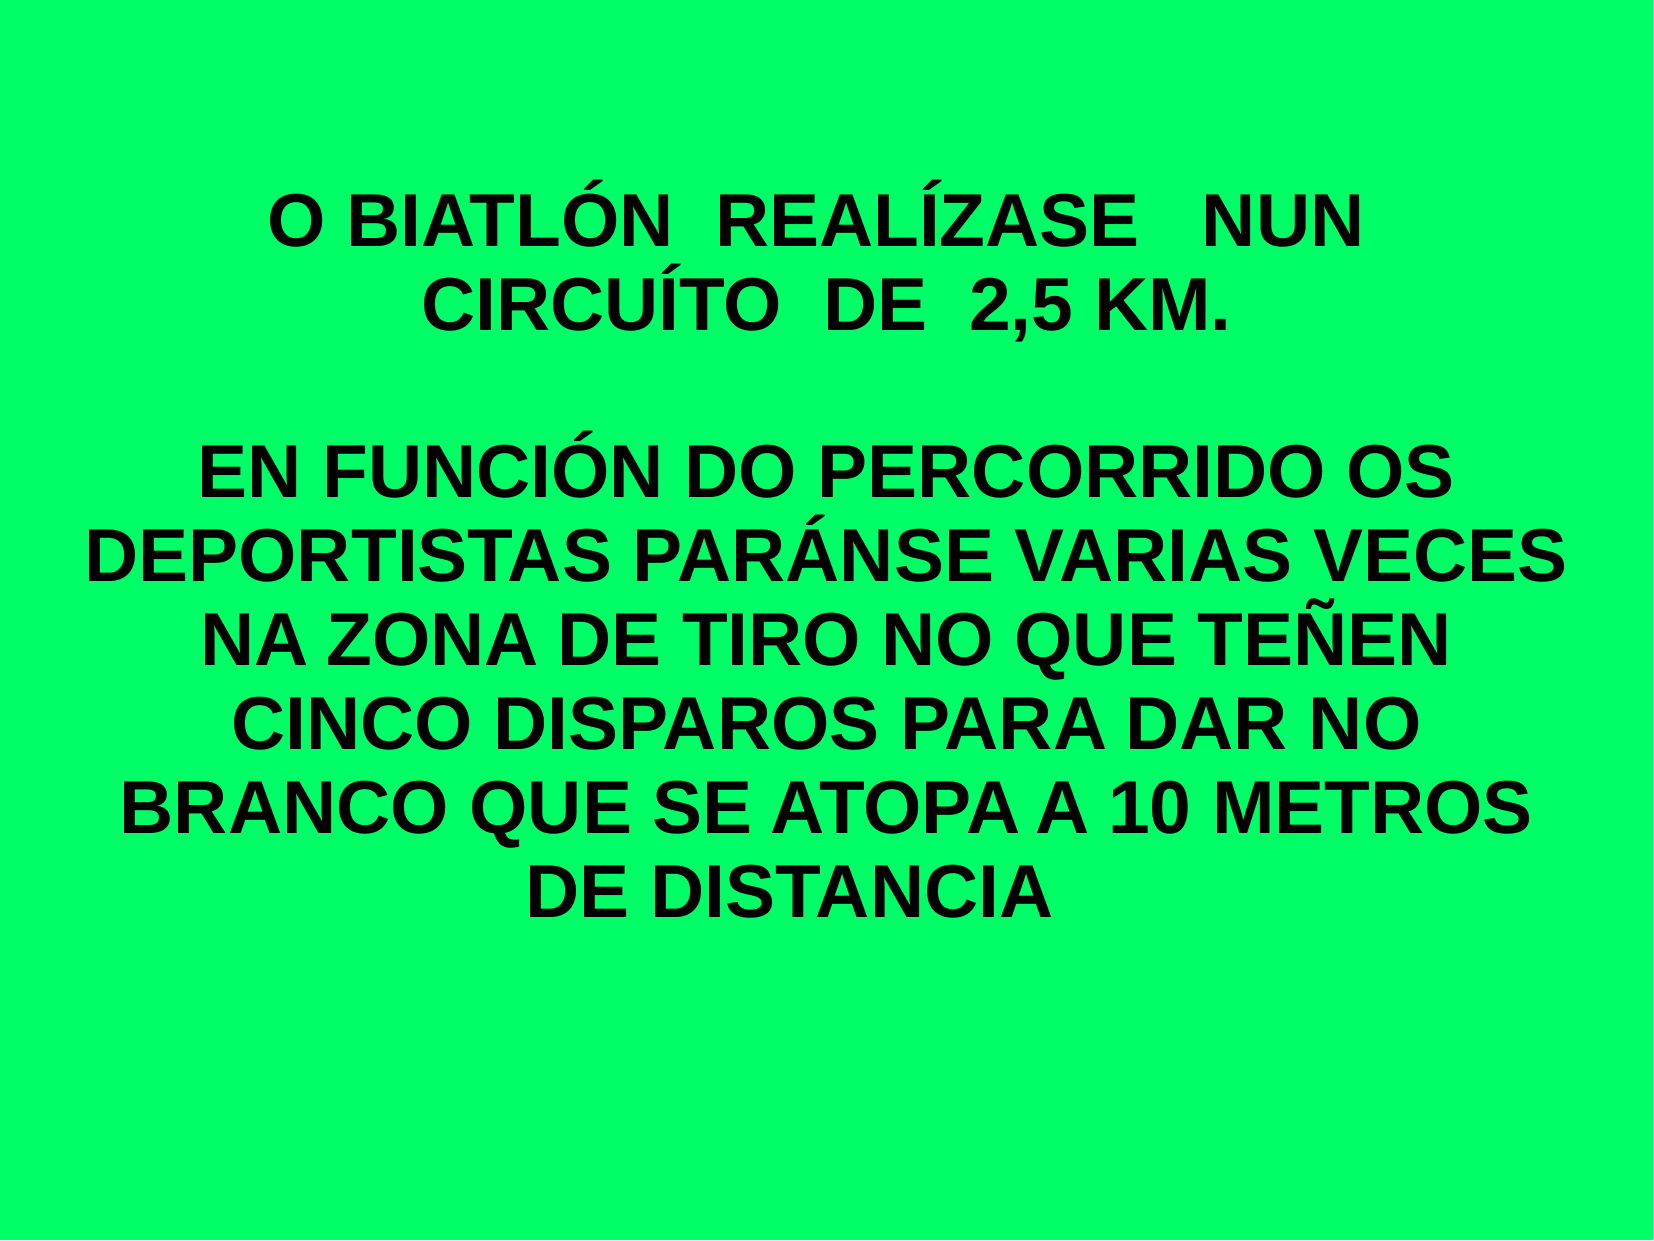

# O BIATLÓN REALÍZASE NUN CIRCUÍTO DE 2,5 KM.
EN FUNCIÓN DO PERCORRIDO OS DEPORTISTAS PARÁNSE VARIAS VECES NA ZONA DE TIRO NO QUE TEÑEN CINCO DISPAROS PARA DAR NO BRANCO QUE SE ATOPA A 10 METROS DE DISTANCIA